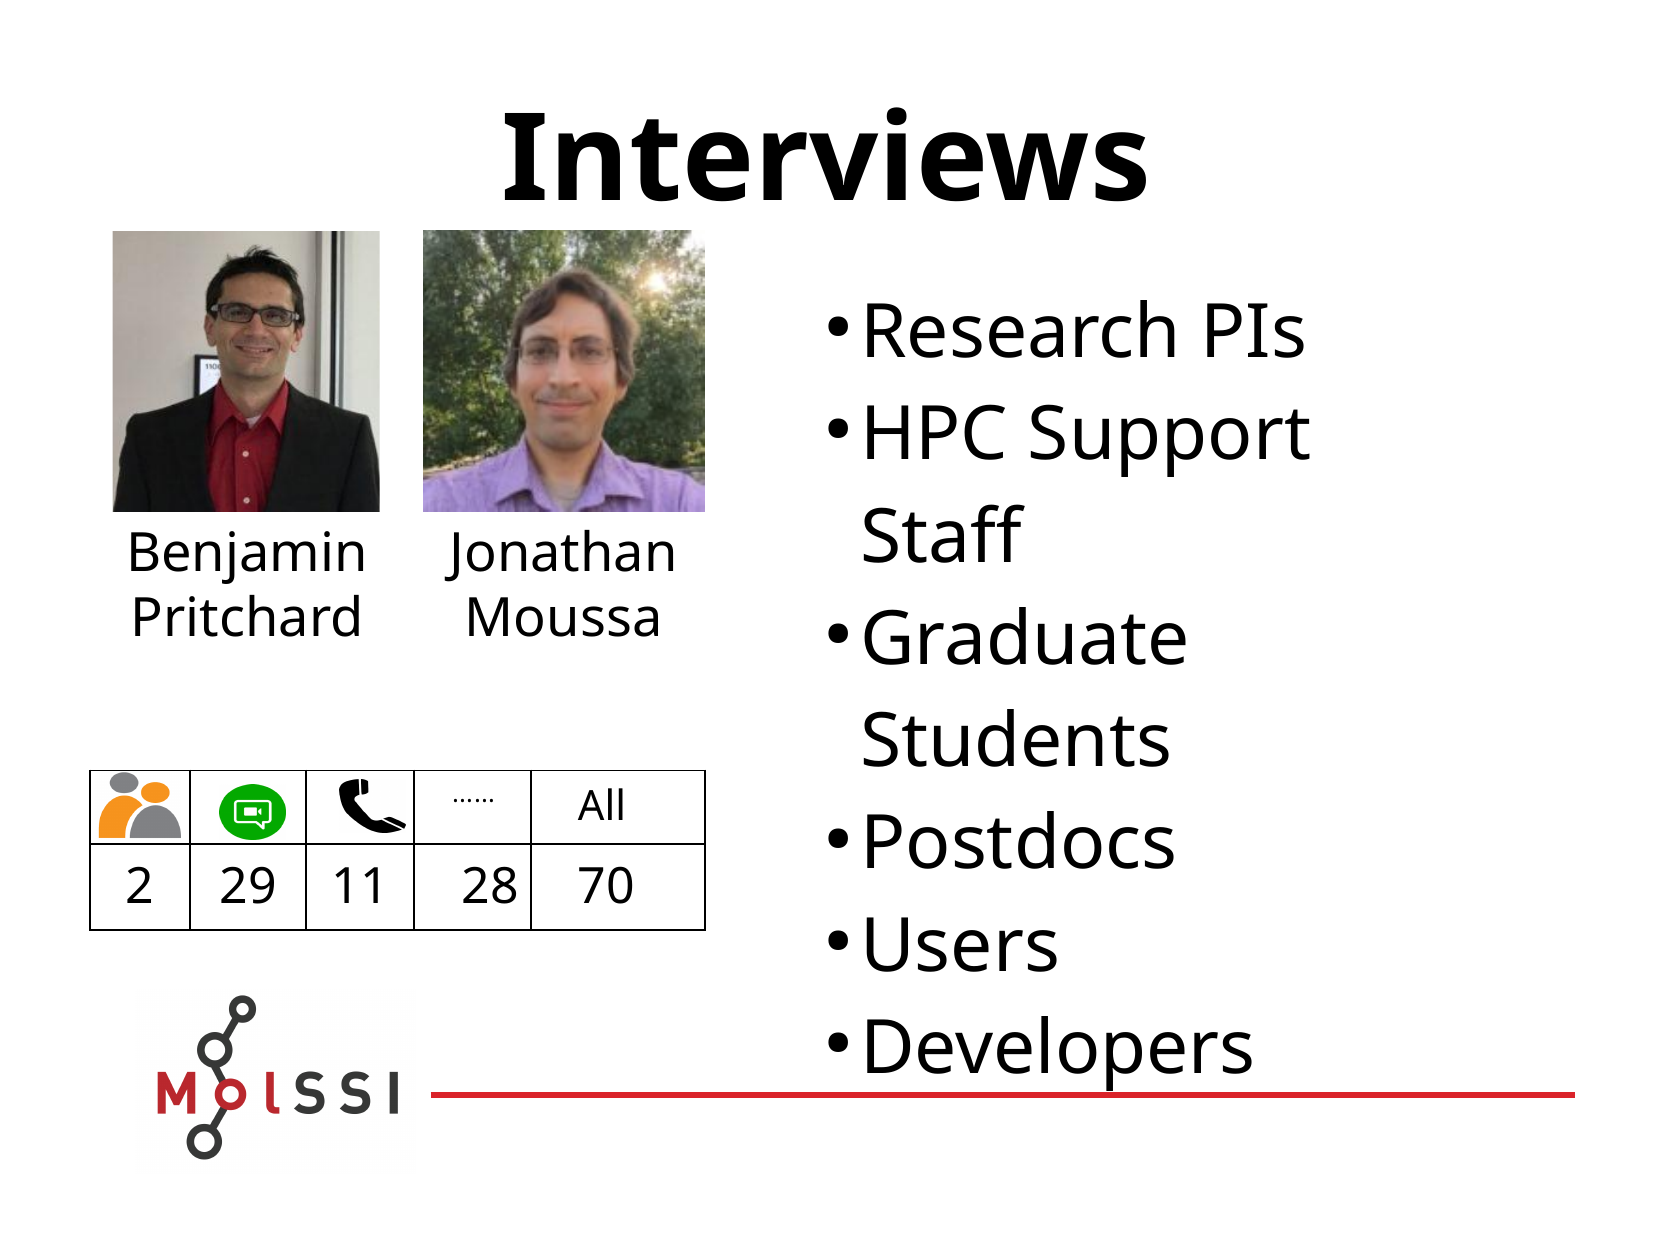

# Interviews
Research PIs
HPC Support Staff
Graduate Students
Postdocs
Users
Developers
Jonathan Moussa
Benjamin Pritchard
| | | | …… | All |
| --- | --- | --- | --- | --- |
| 2 | 29 | 11 | 28 | 70 |